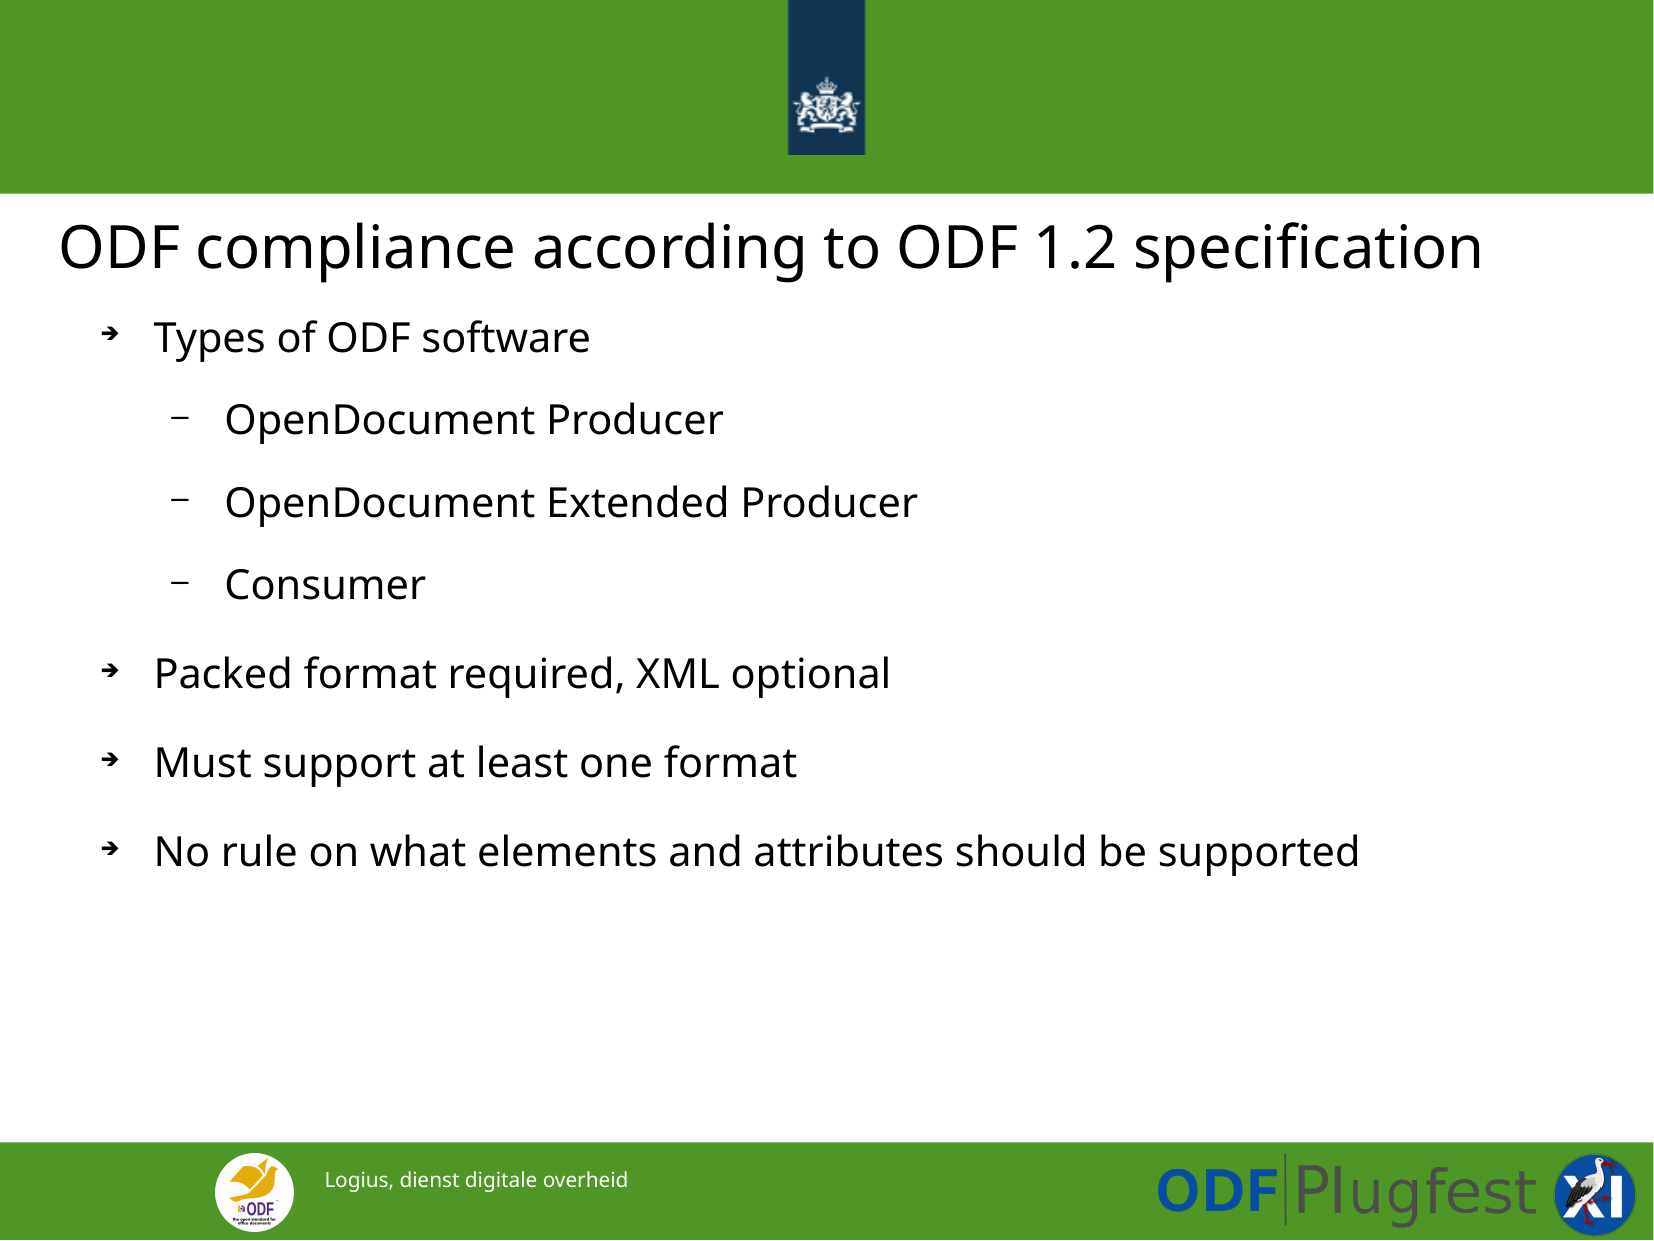

# ODF compliance according to ODF 1.2 specification
Types of ODF software
OpenDocument Producer
OpenDocument Extended Producer
Consumer
Packed format required, XML optional
Must support at least one format
No rule on what elements and attributes should be supported